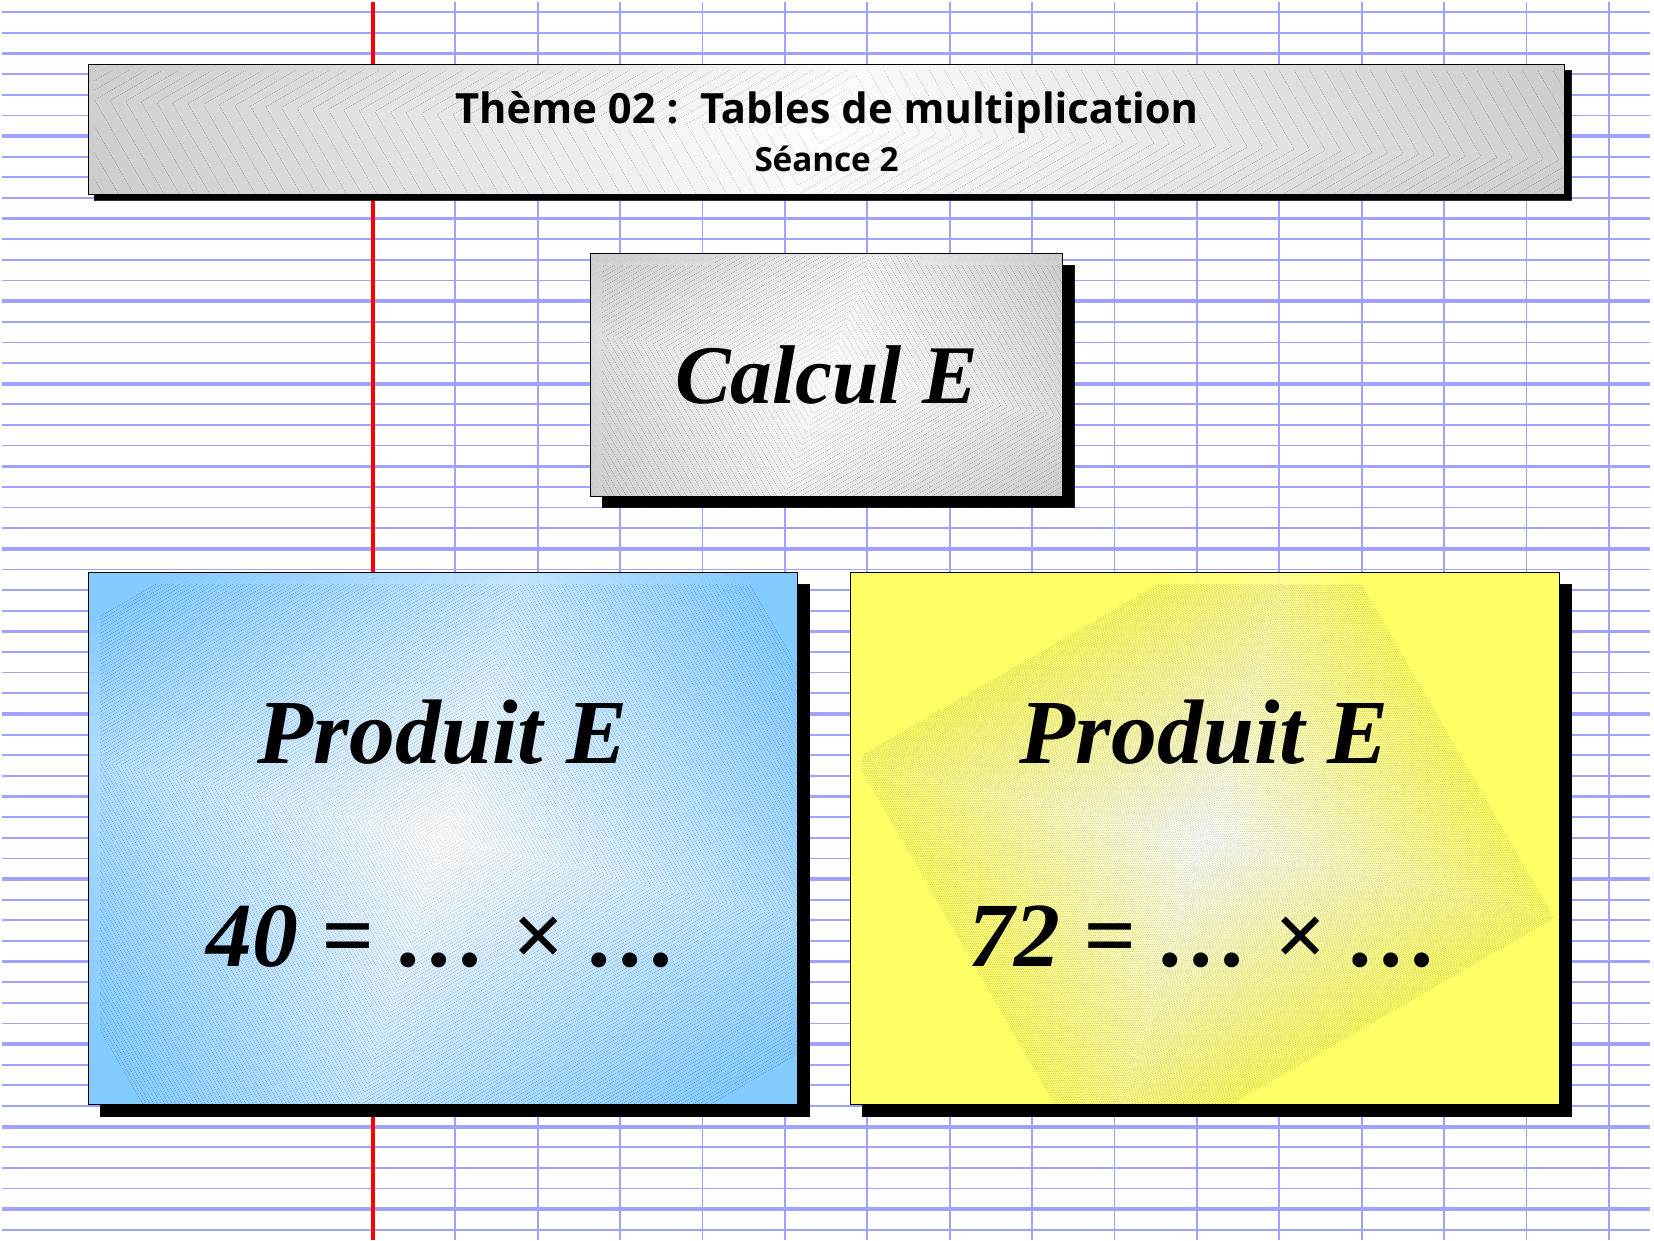

Thème 02 : Tables de multiplication
Séance 2
Calcul E
9
0
1
2
3
4
5
6
7
8
Produit E
40 = … × …
Produit E
72 = … × …